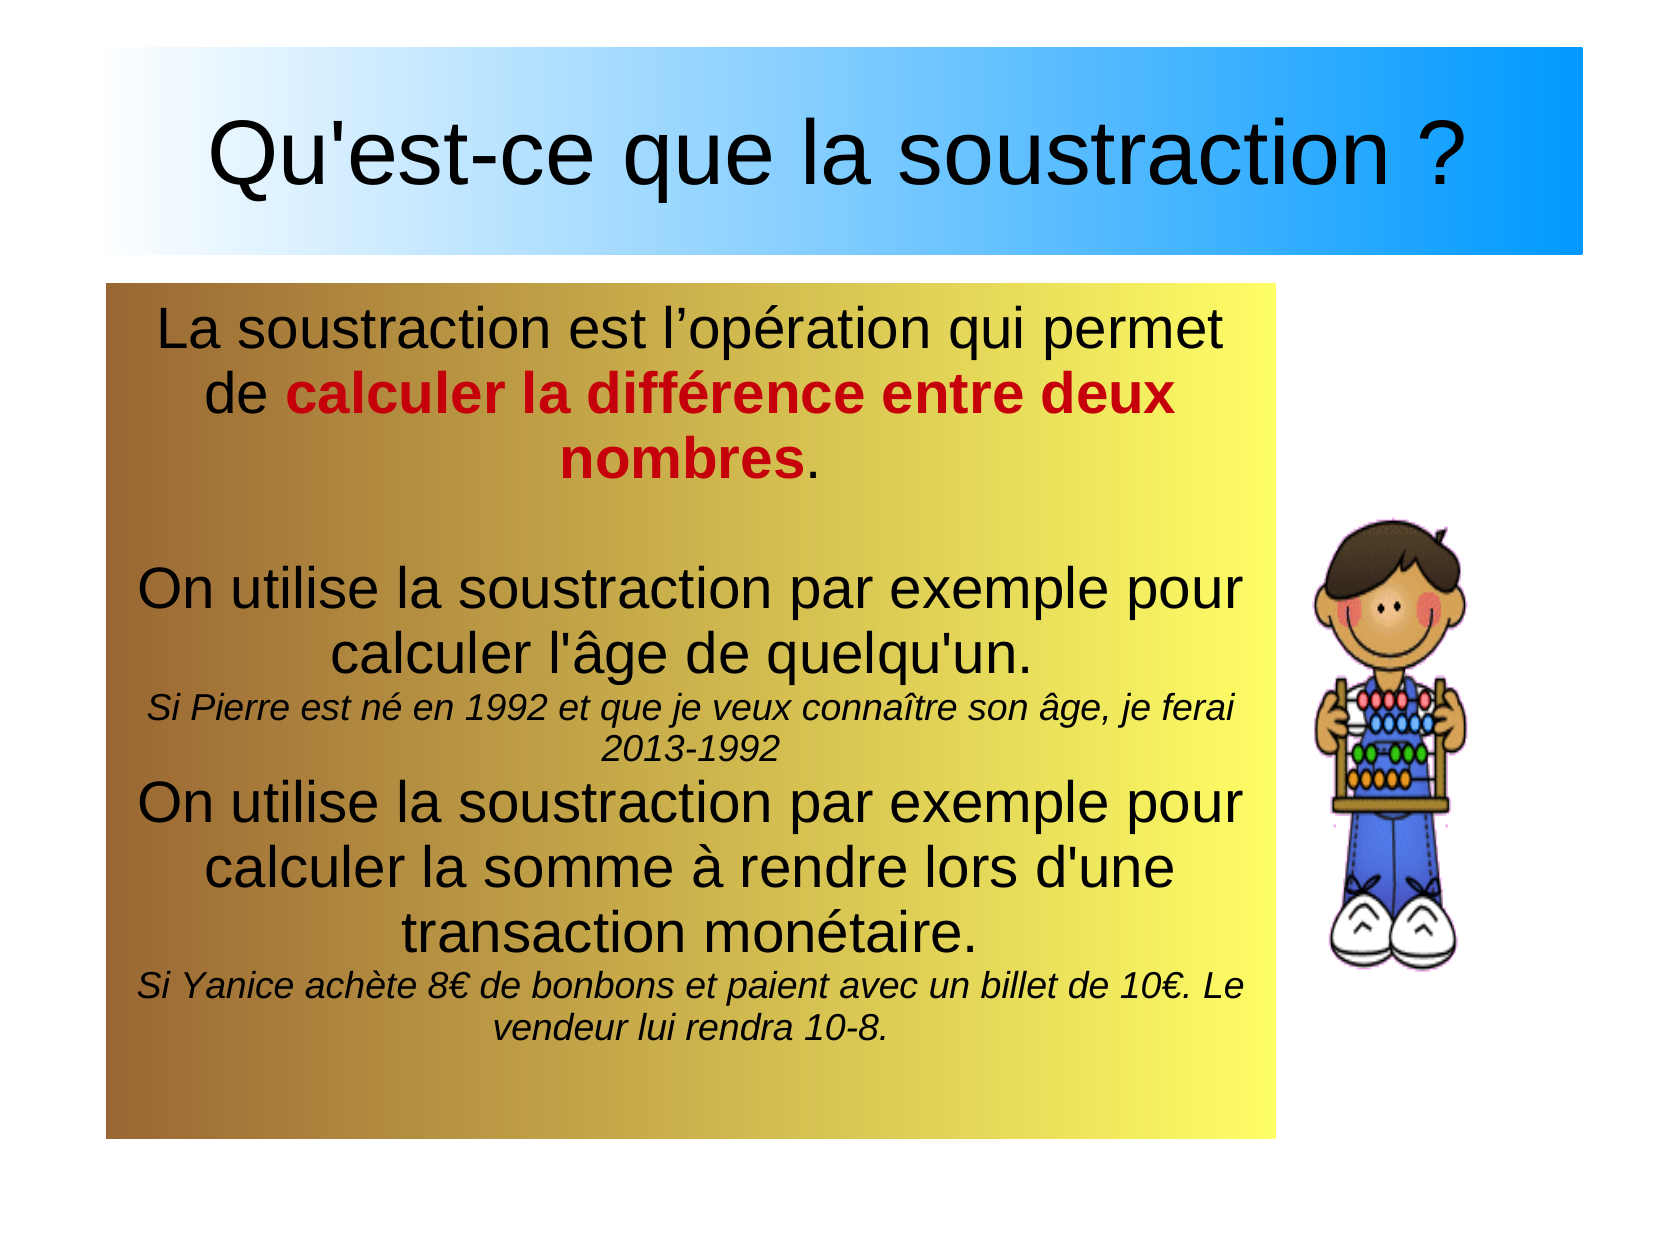

# Qu'est-ce que la soustraction ?
La soustraction est l’opération qui permet de calculer la différence entre deux nombres.
On utilise la soustraction par exemple pour calculer l'âge de quelqu'un.
Si Pierre est né en 1992 et que je veux connaître son âge, je ferai 2013-1992
On utilise la soustraction par exemple pour calculer la somme à rendre lors d'une transaction monétaire.
Si Yanice achète 8€ de bonbons et paient avec un billet de 10€. Le vendeur lui rendra 10-8.